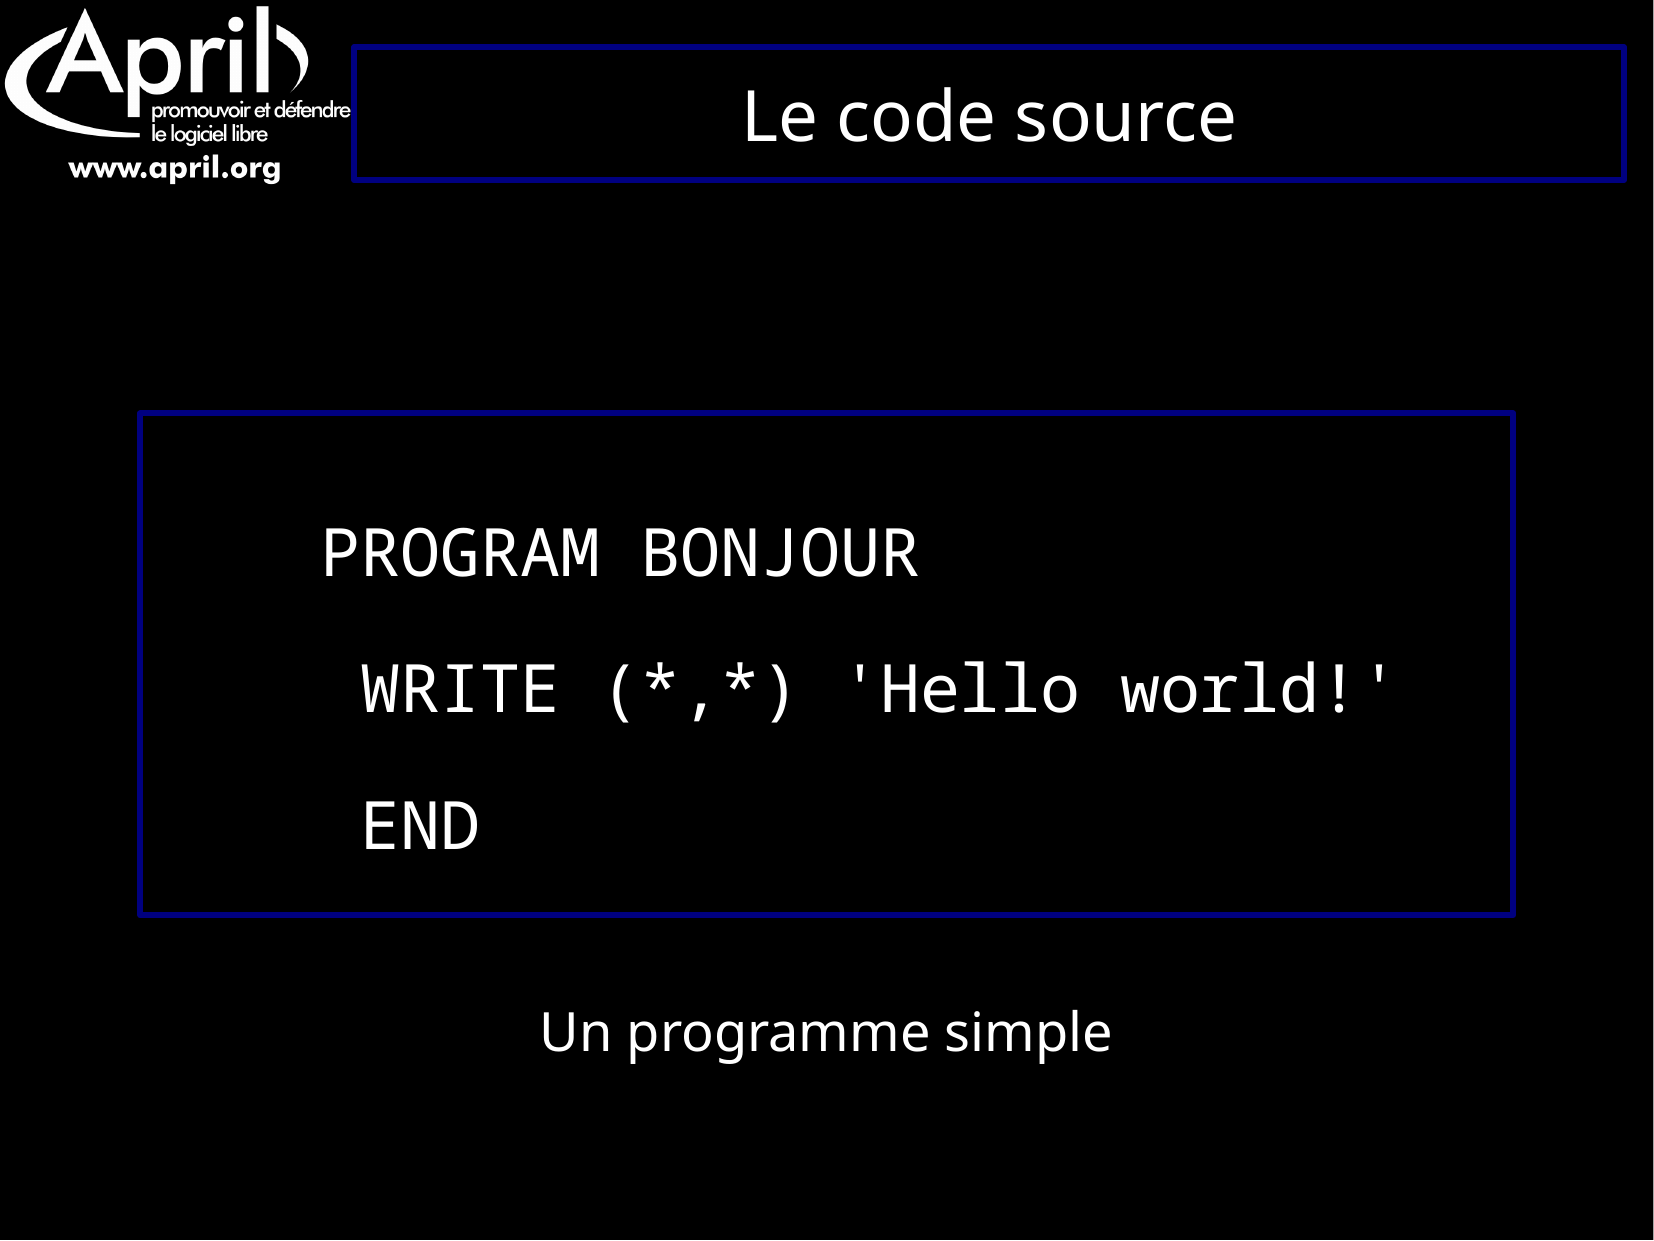

# Le code source
PROGRAM BONJOUR
 WRITE (*,*) 'Hello world!'
 END
Un programme simple